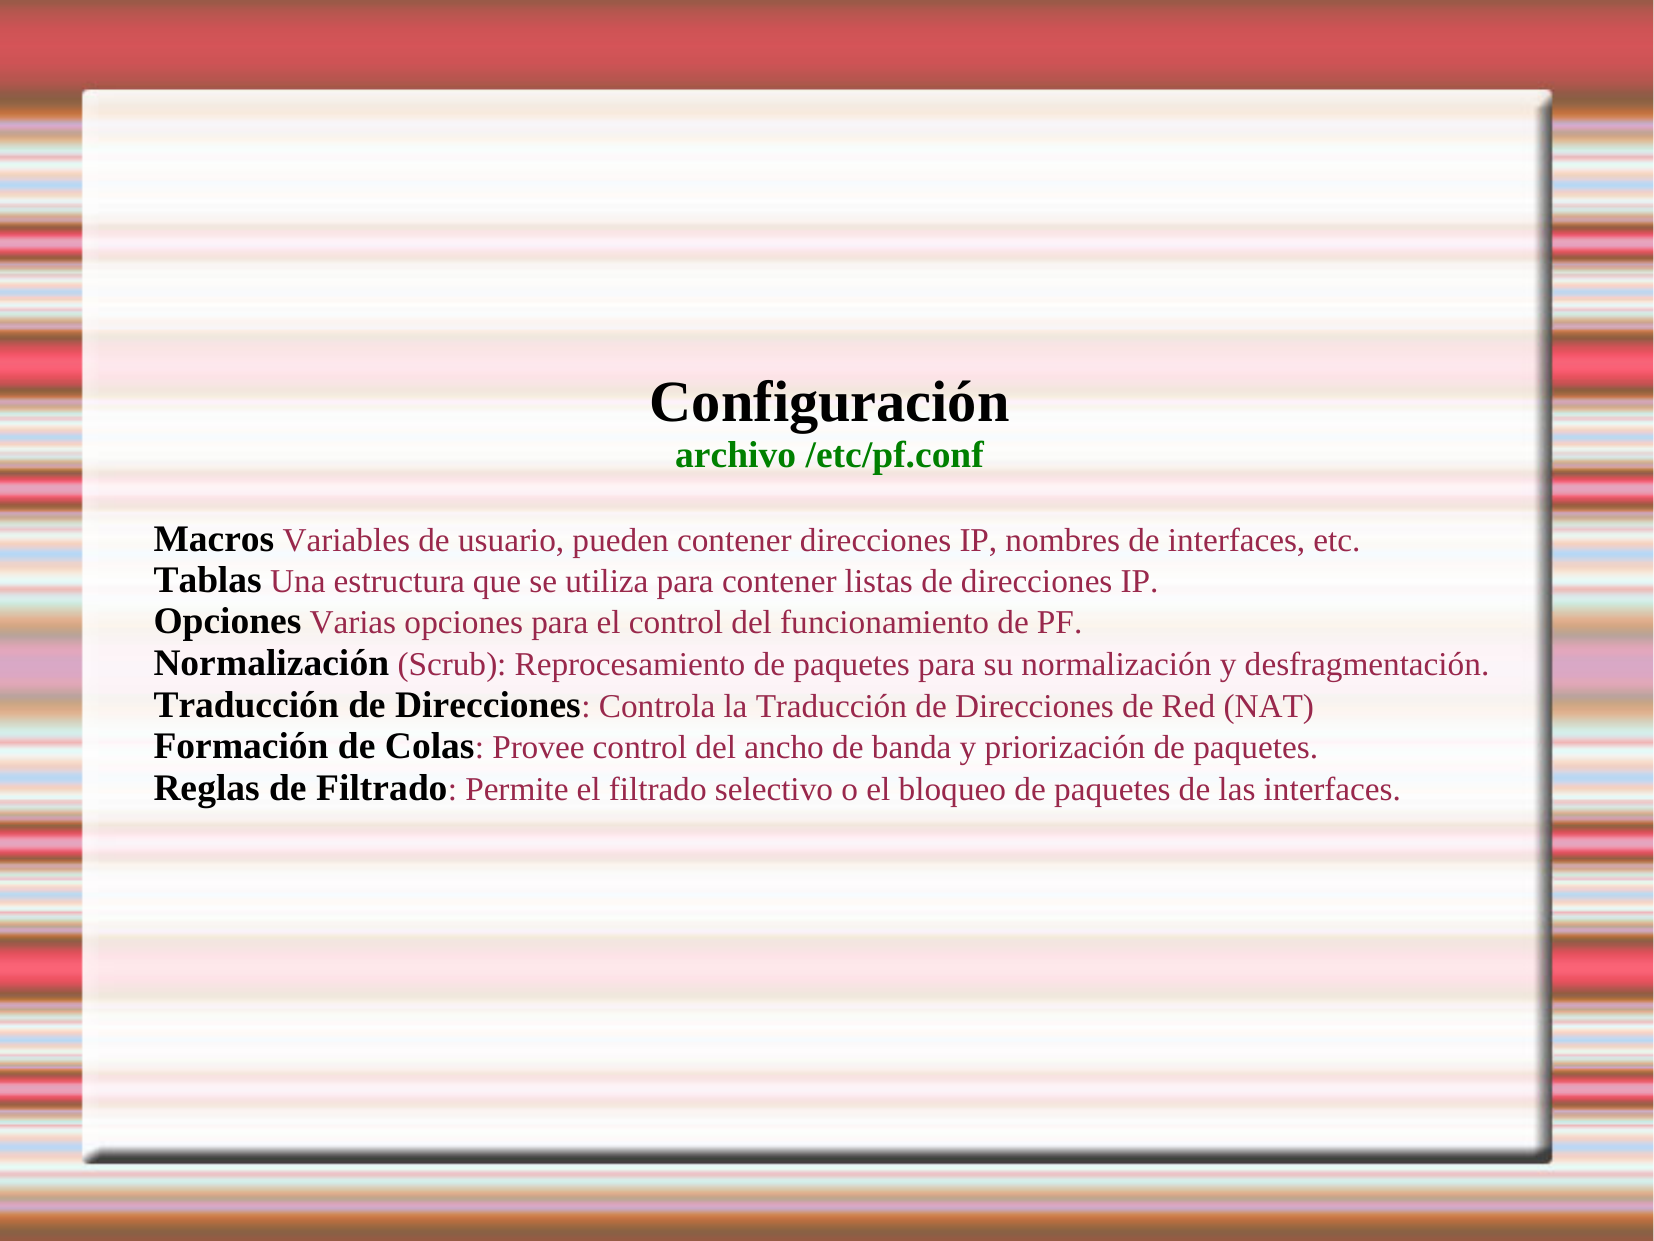

# Configuración
archivo /etc/pf.conf
Macros Variables de usuario, pueden contener direcciones IP, nombres de interfaces, etc.
Tablas Una estructura que se utiliza para contener listas de direcciones IP.
Opciones Varias opciones para el control del funcionamiento de PF.
Normalización (Scrub): Reprocesamiento de paquetes para su normalización y desfragmentación.
Traducción de Direcciones: Controla la Traducción de Direcciones de Red (NAT)
Formación de Colas: Provee control del ancho de banda y priorización de paquetes.
Reglas de Filtrado: Permite el filtrado selectivo o el bloqueo de paquetes de las interfaces.